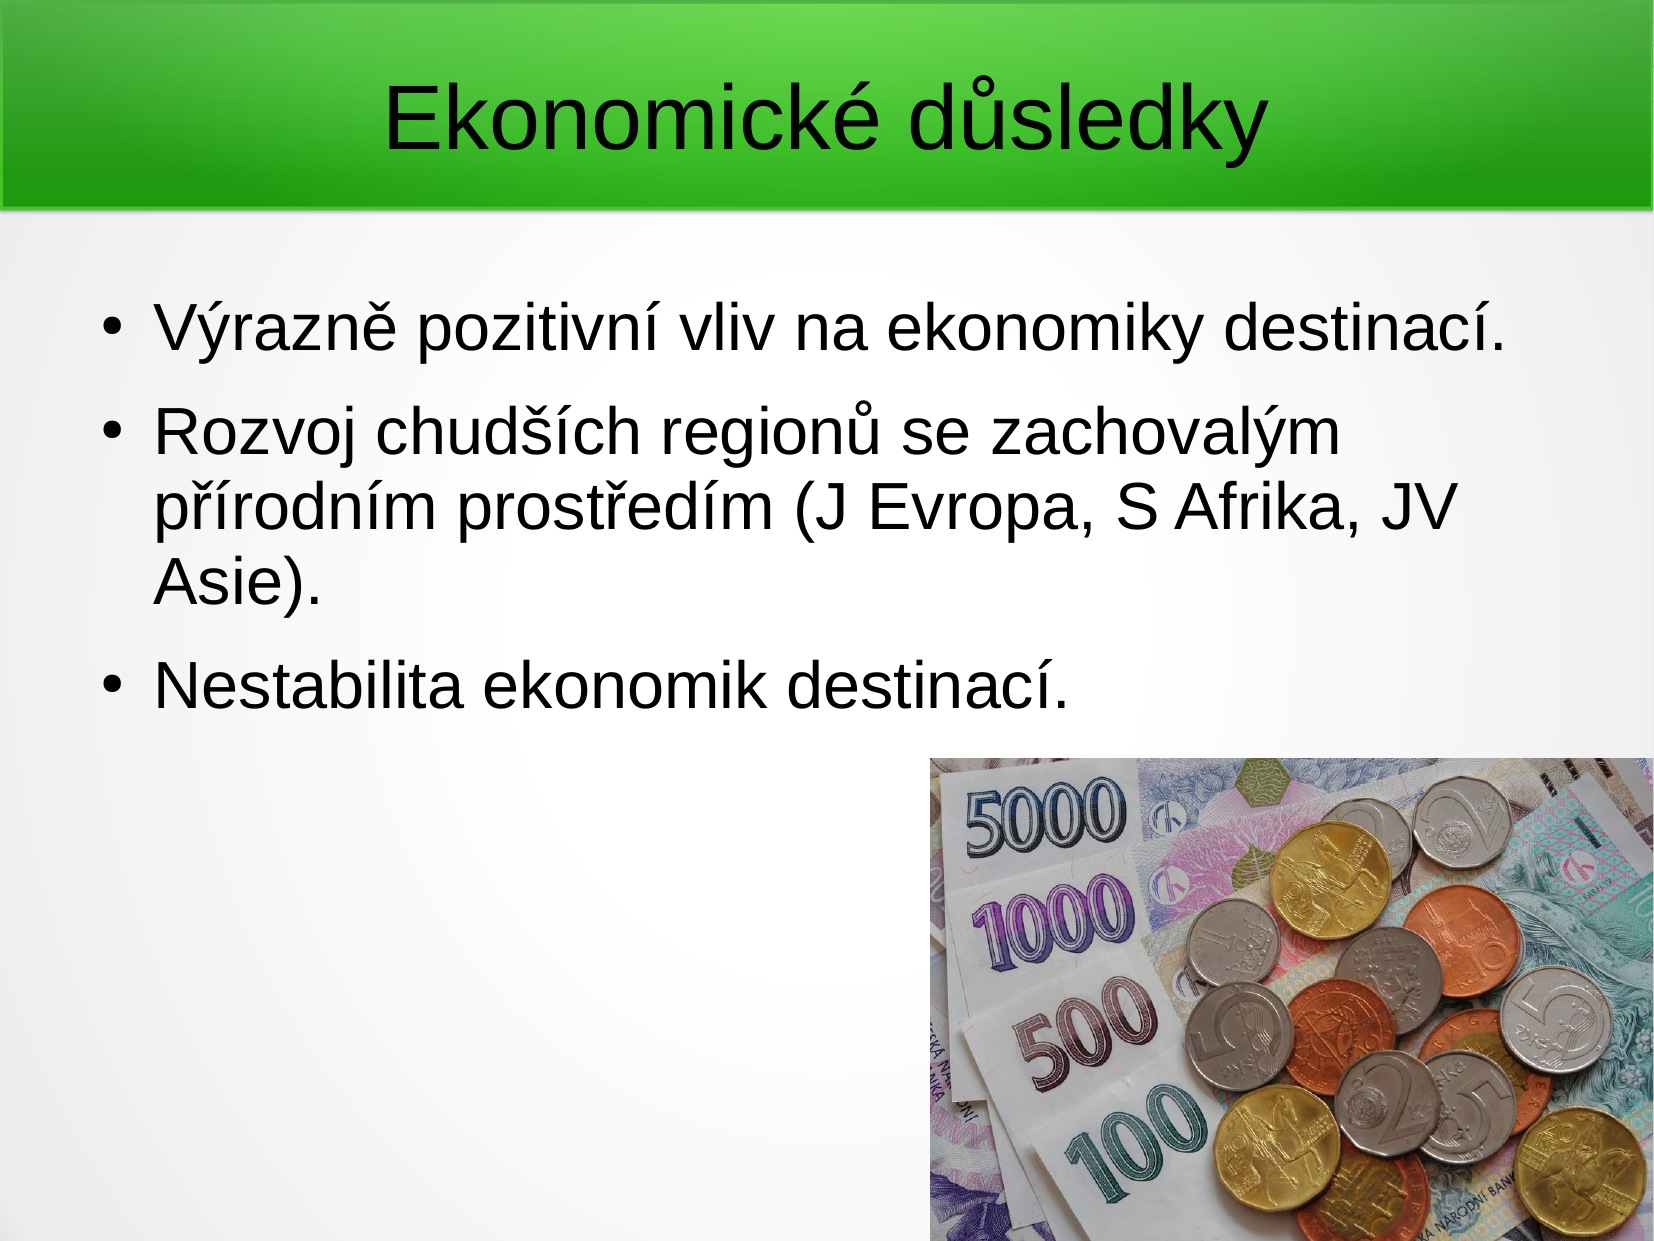

# Ekonomické důsledky
Výrazně pozitivní vliv na ekonomiky destinací.
Rozvoj chudších regionů se zachovalým přírodním prostředím (J Evropa, S Afrika, JV Asie).
Nestabilita ekonomik destinací.